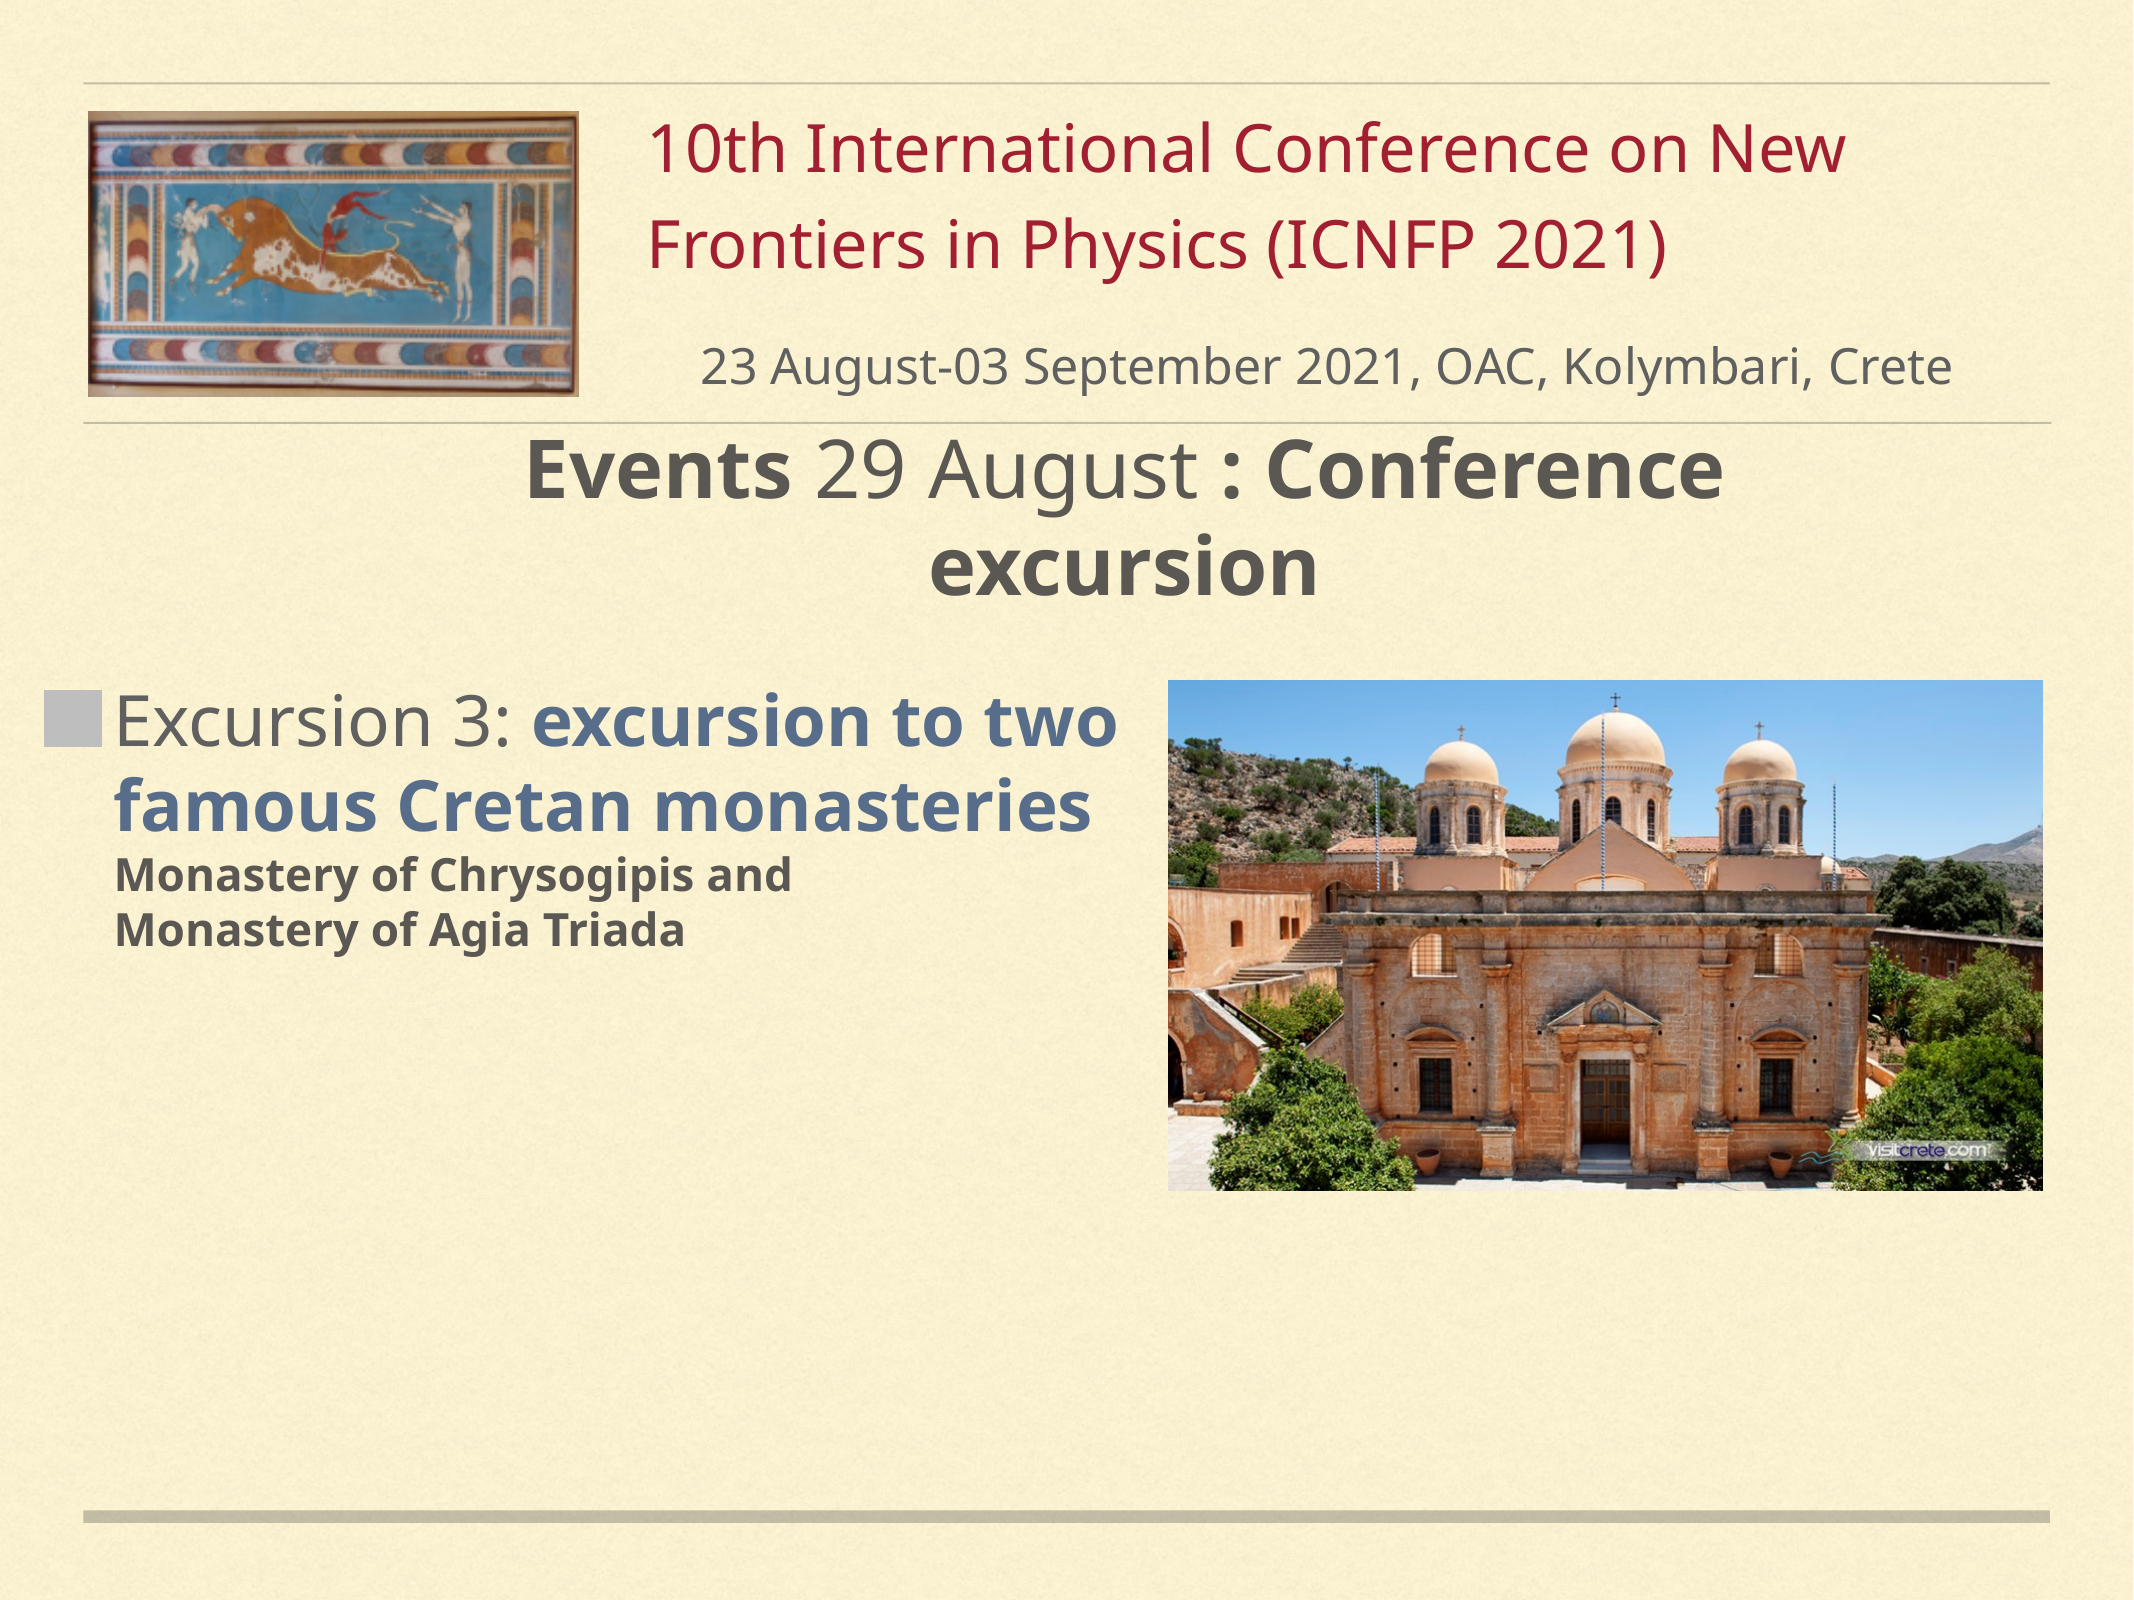

# 10th International Conference on New Frontiers in Physics (ICNFP 2021)
23 August-03 September 2021, OAC, Kolymbari, Crete
Events 29 August : Conference excursion
Excursion 3: excursion to two famous Cretan monasteries Monastery of Chrysogipis and Monastery of Agia Triada